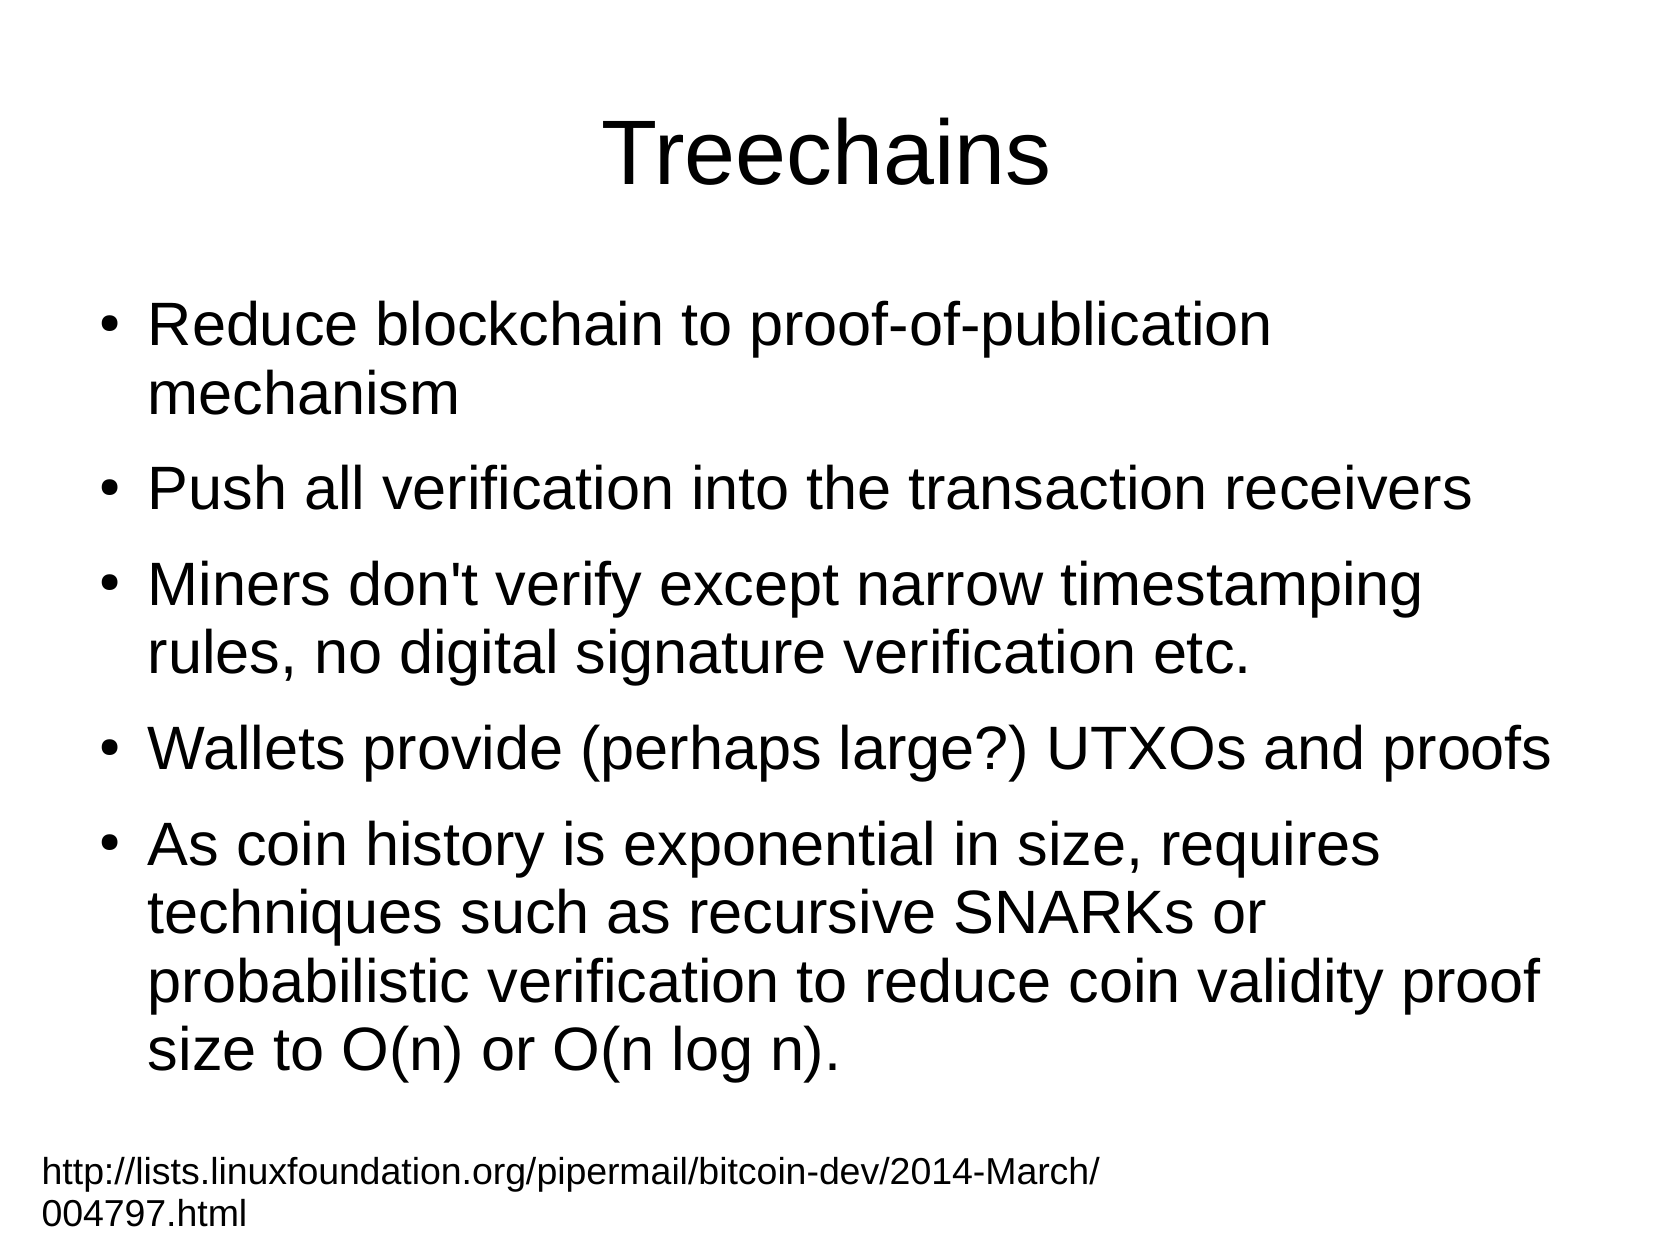

# Treechains
Reduce blockchain to proof-of-publication mechanism
Push all verification into the transaction receivers
Miners don't verify except narrow timestamping rules, no digital signature verification etc.
Wallets provide (perhaps large?) UTXOs and proofs
As coin history is exponential in size, requires techniques such as recursive SNARKs or probabilistic verification to reduce coin validity proof size to O(n) or O(n log n).
http://lists.linuxfoundation.org/pipermail/bitcoin-dev/2014-March/004797.html